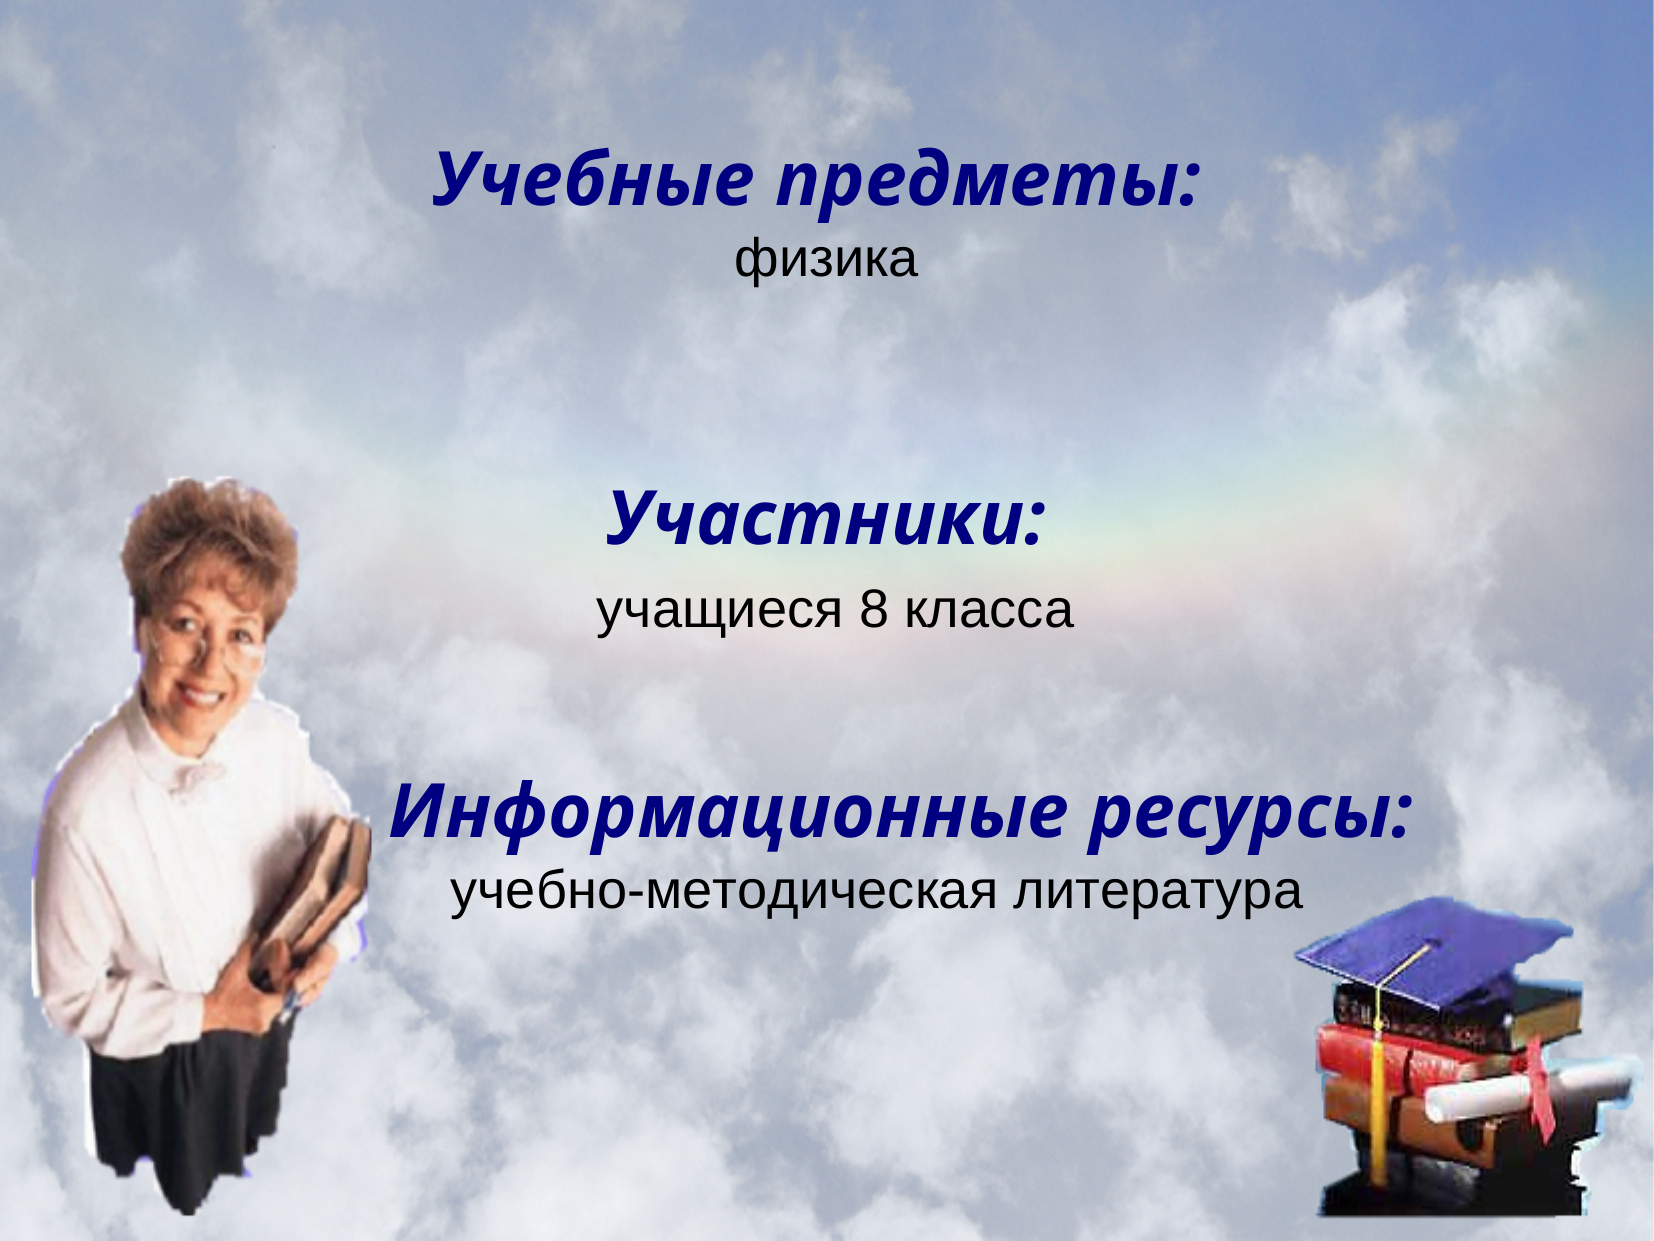

Учебные предметы:
физика
Участники:
 учащиеся 8 класса
 Информационные ресурсы:
учебно-методическая литература